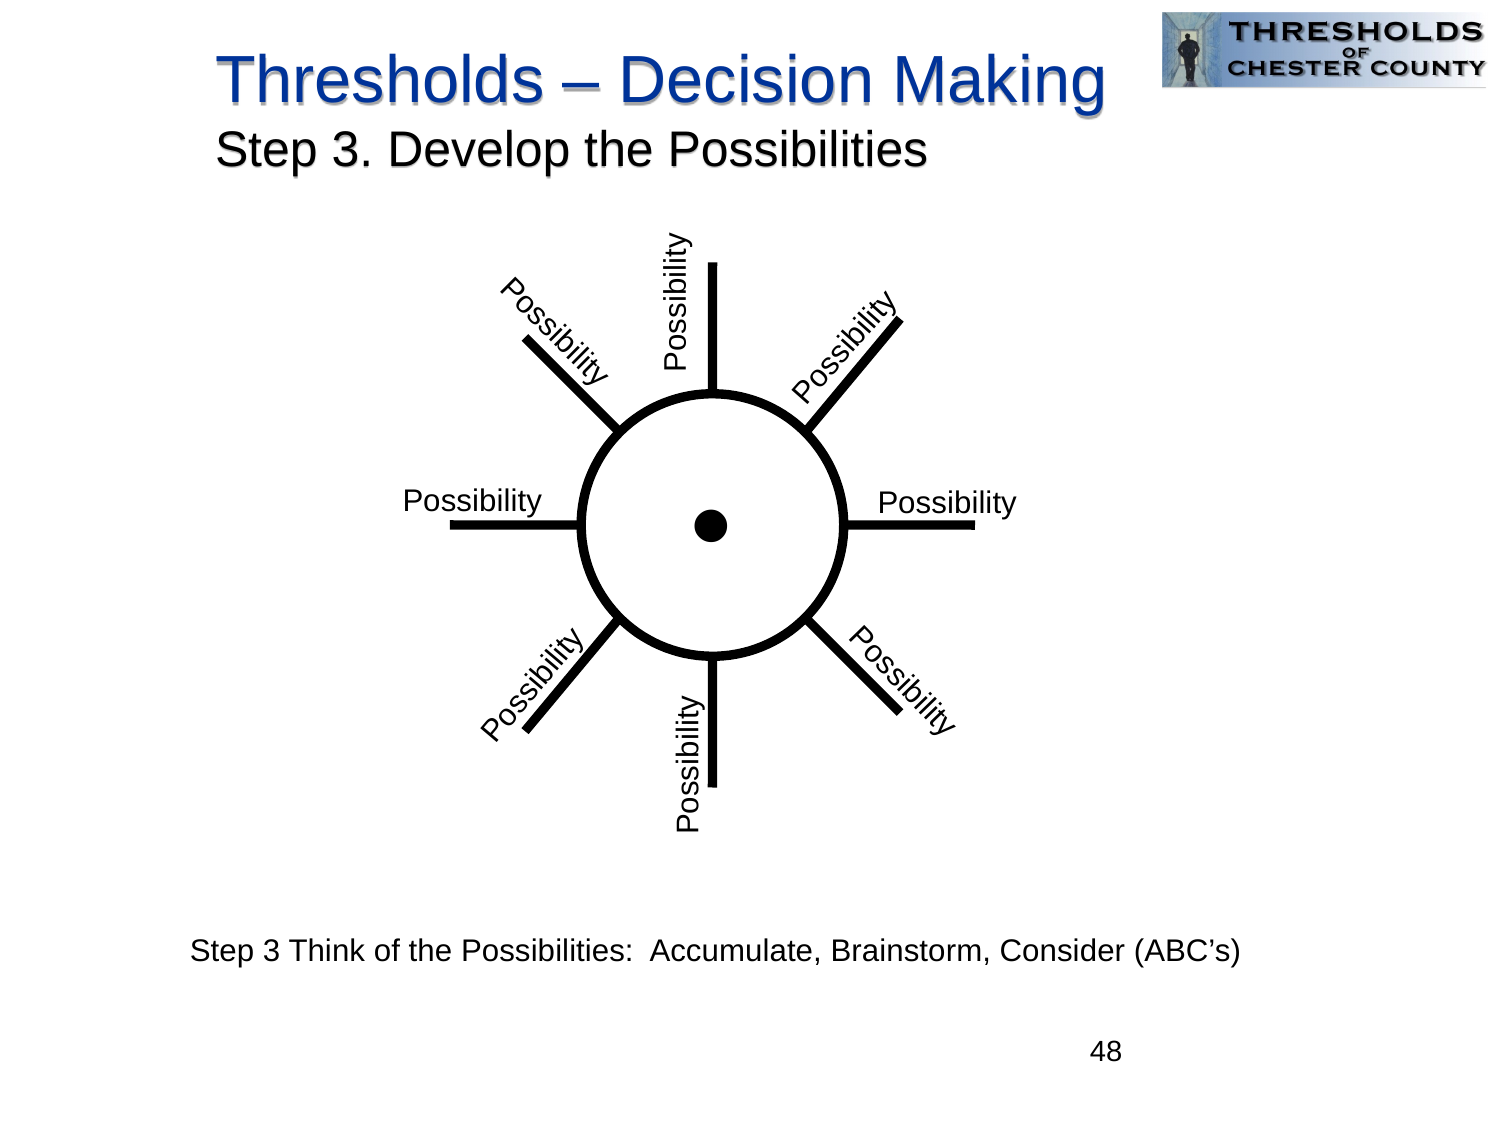

# Thresholds – Decision Making Step 3. Develop the Possibilities
Possibility
Possibility
Possibility

Possibility
Possibility
Possibility
Possibility
Possibility
Step 3 Think of the Possibilities: Accumulate, Brainstorm, Consider (ABC’s)